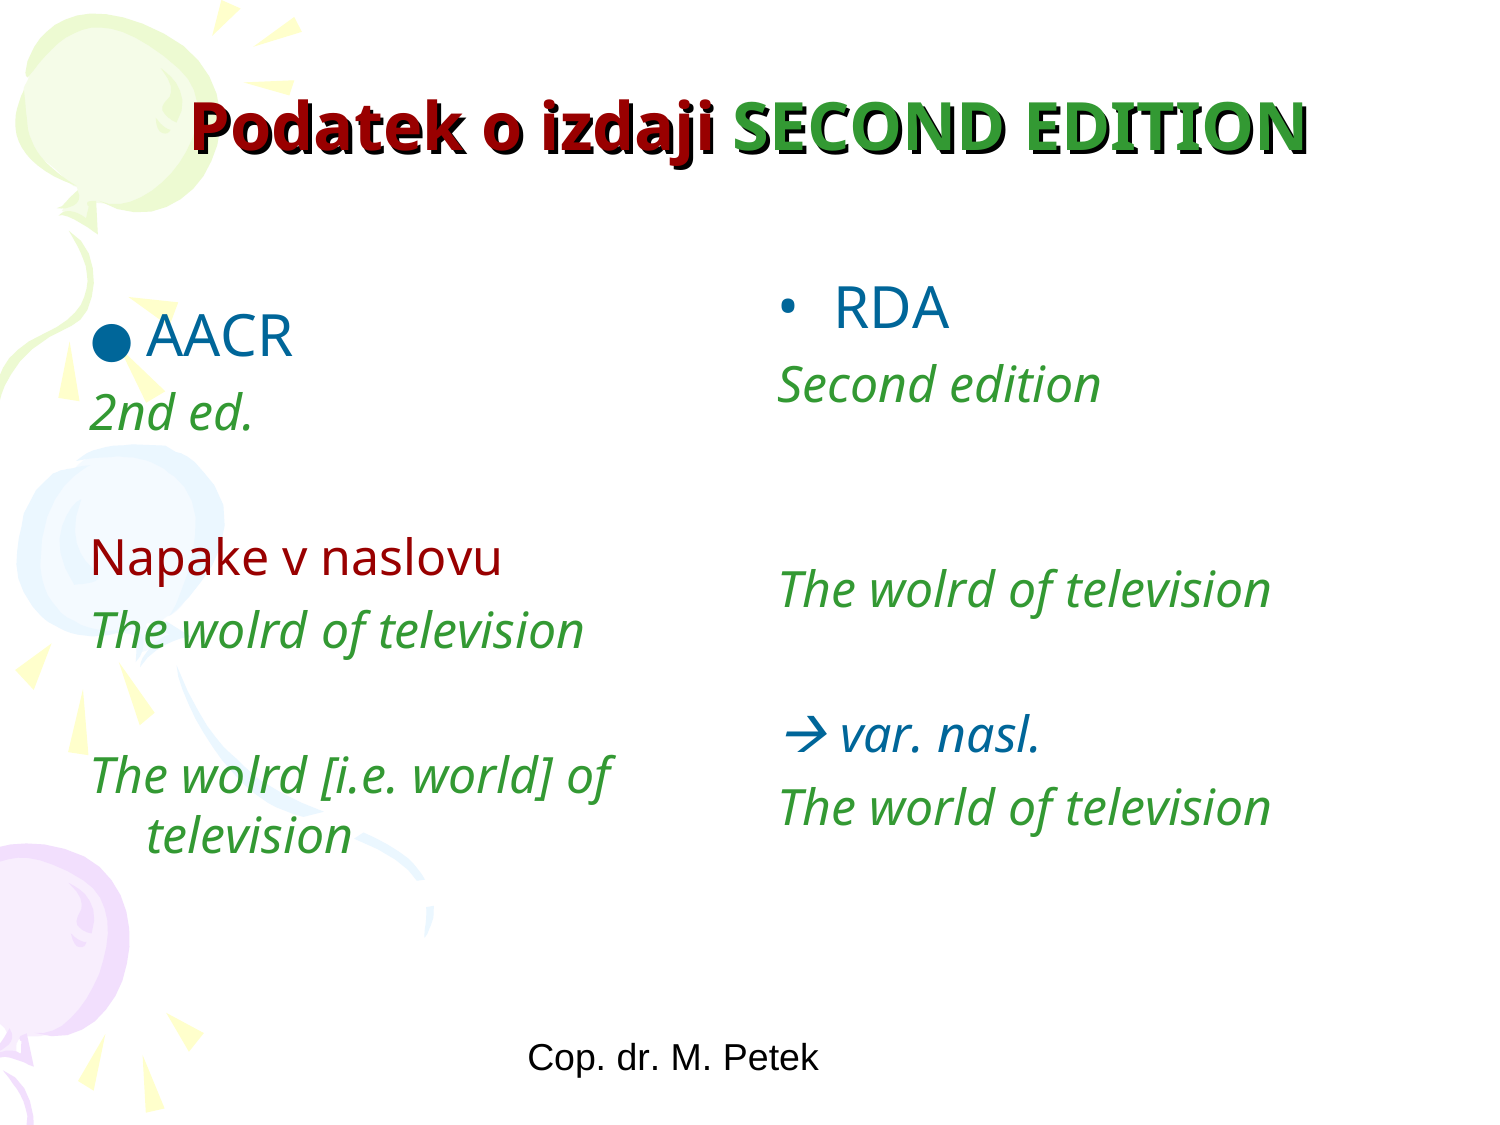

# Podatek o izdaji SECOND EDITION
RDA
Second edition
The wolrd of television
 var. nasl.
The world of television
● AACR
2nd ed.
Napake v naslovu
The wolrd of television
The wolrd [i.e. world] of television
Cop. dr. M. Petek